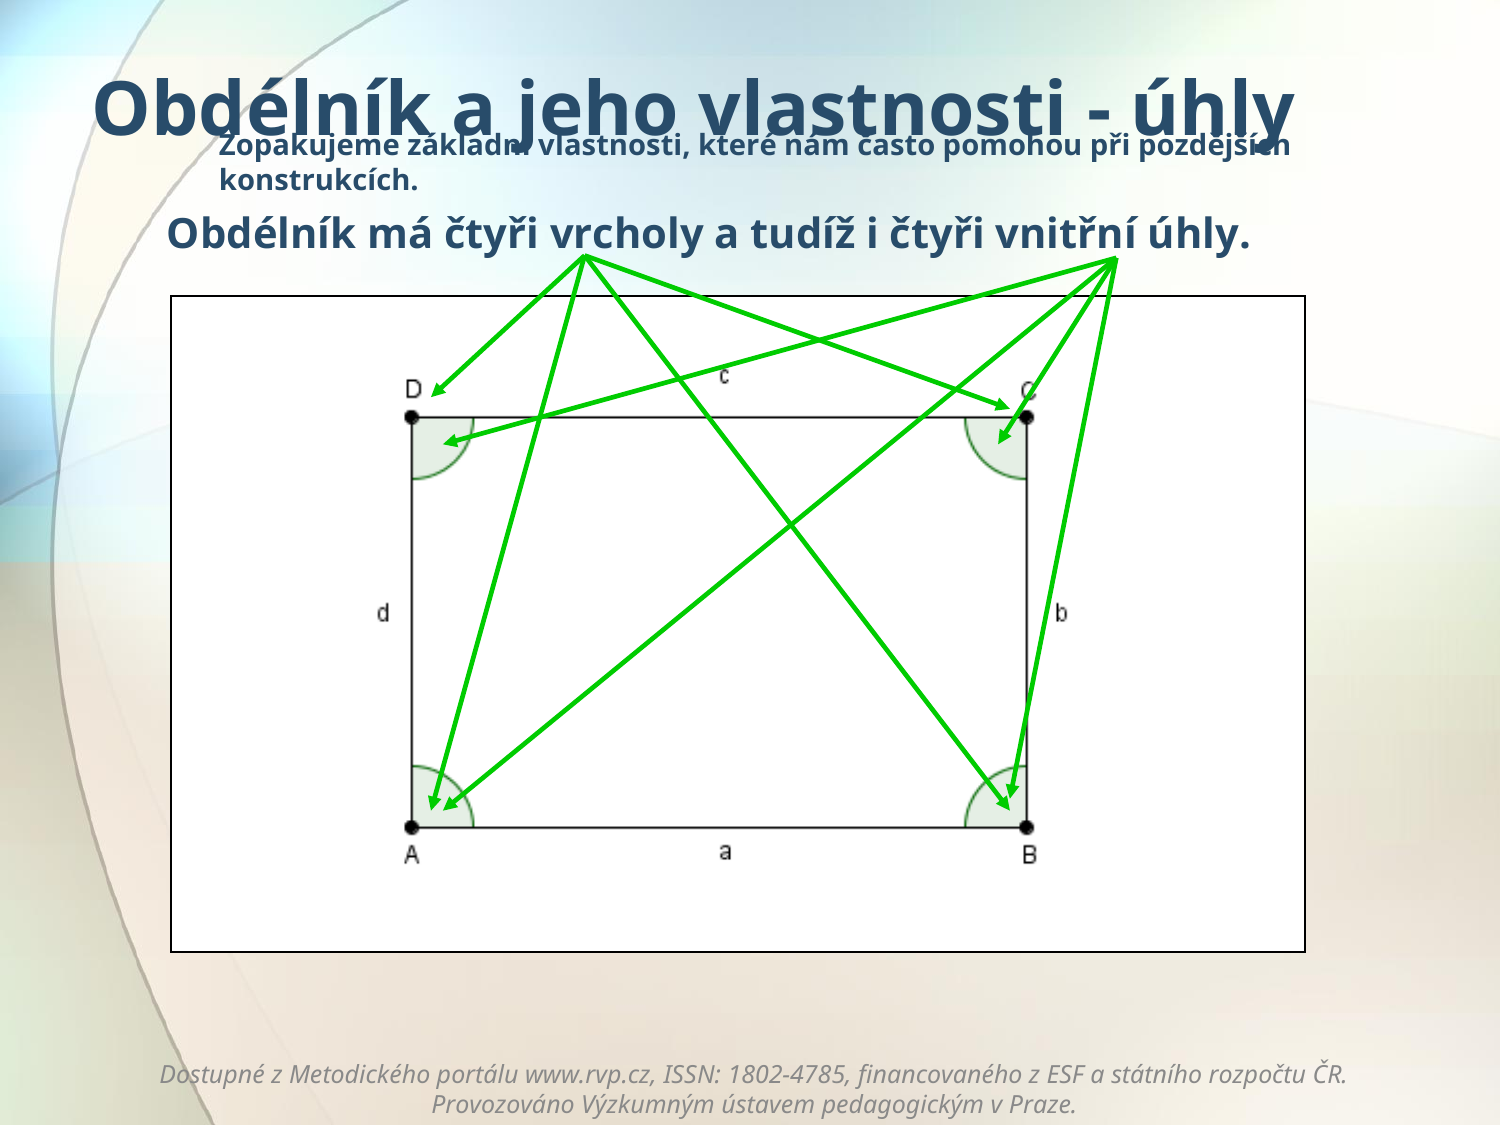

# Obdélník a jeho vlastnosti - úhly
Zopakujeme základní vlastnosti, které nám často pomohou při pozdějších konstrukcích.
Obdélník má čtyři vrcholy a tudíž i čtyři vnitřní úhly.